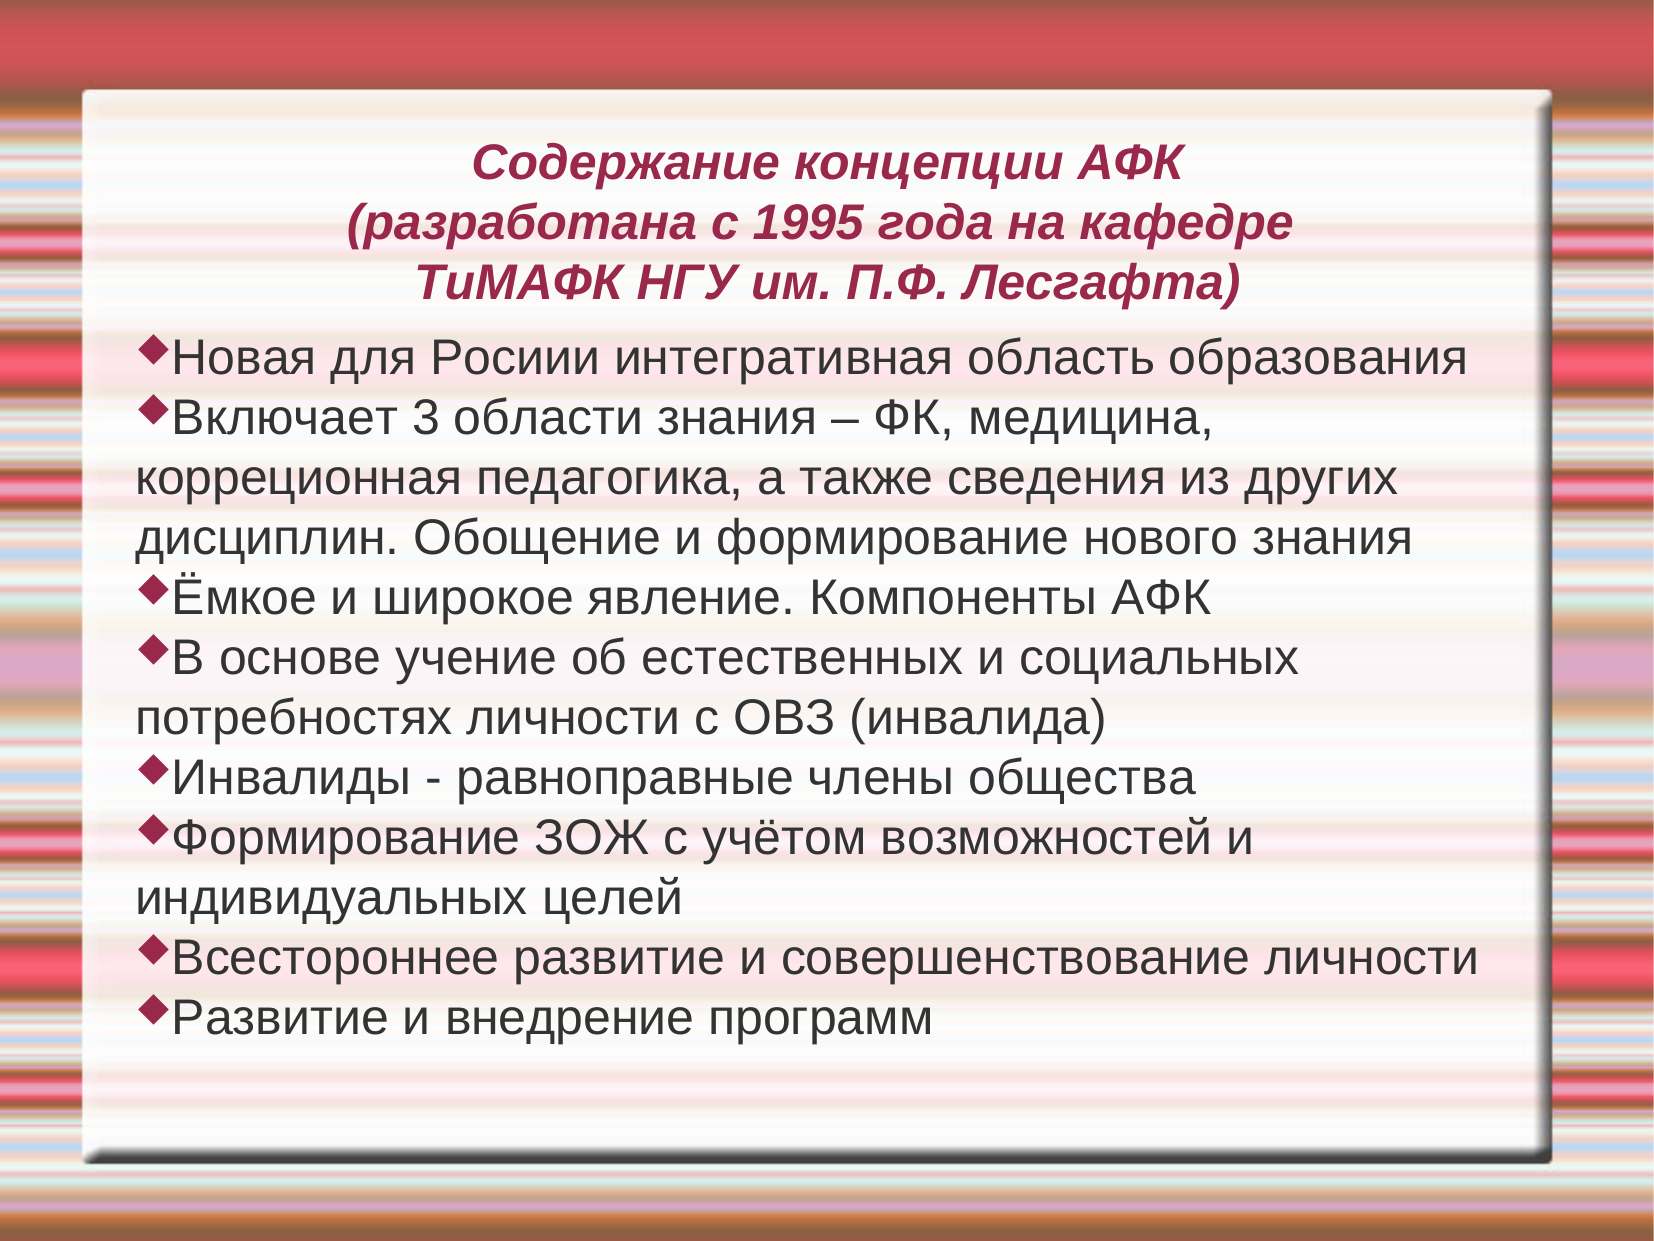

# Содержание концепции АФК (разработана с 1995 года на кафедре ТиМАФК НГУ им. П.Ф. Лесгафта)
Новая для Росиии интегративная область образования
Включает 3 области знания – ФК, медицина, корреционная педагогика, а также сведения из других дисциплин. Обощение и формирование нового знания
Ёмкое и широкое явление. Компоненты АФК
В основе учение об естественных и социальных потребностях личности с ОВЗ (инвалида)
Инвалиды - равноправные члены общества
Формирование ЗОЖ с учётом возможностей и индивидуальных целей
Всестороннее развитие и совершенствование личности
Развитие и внедрение программ